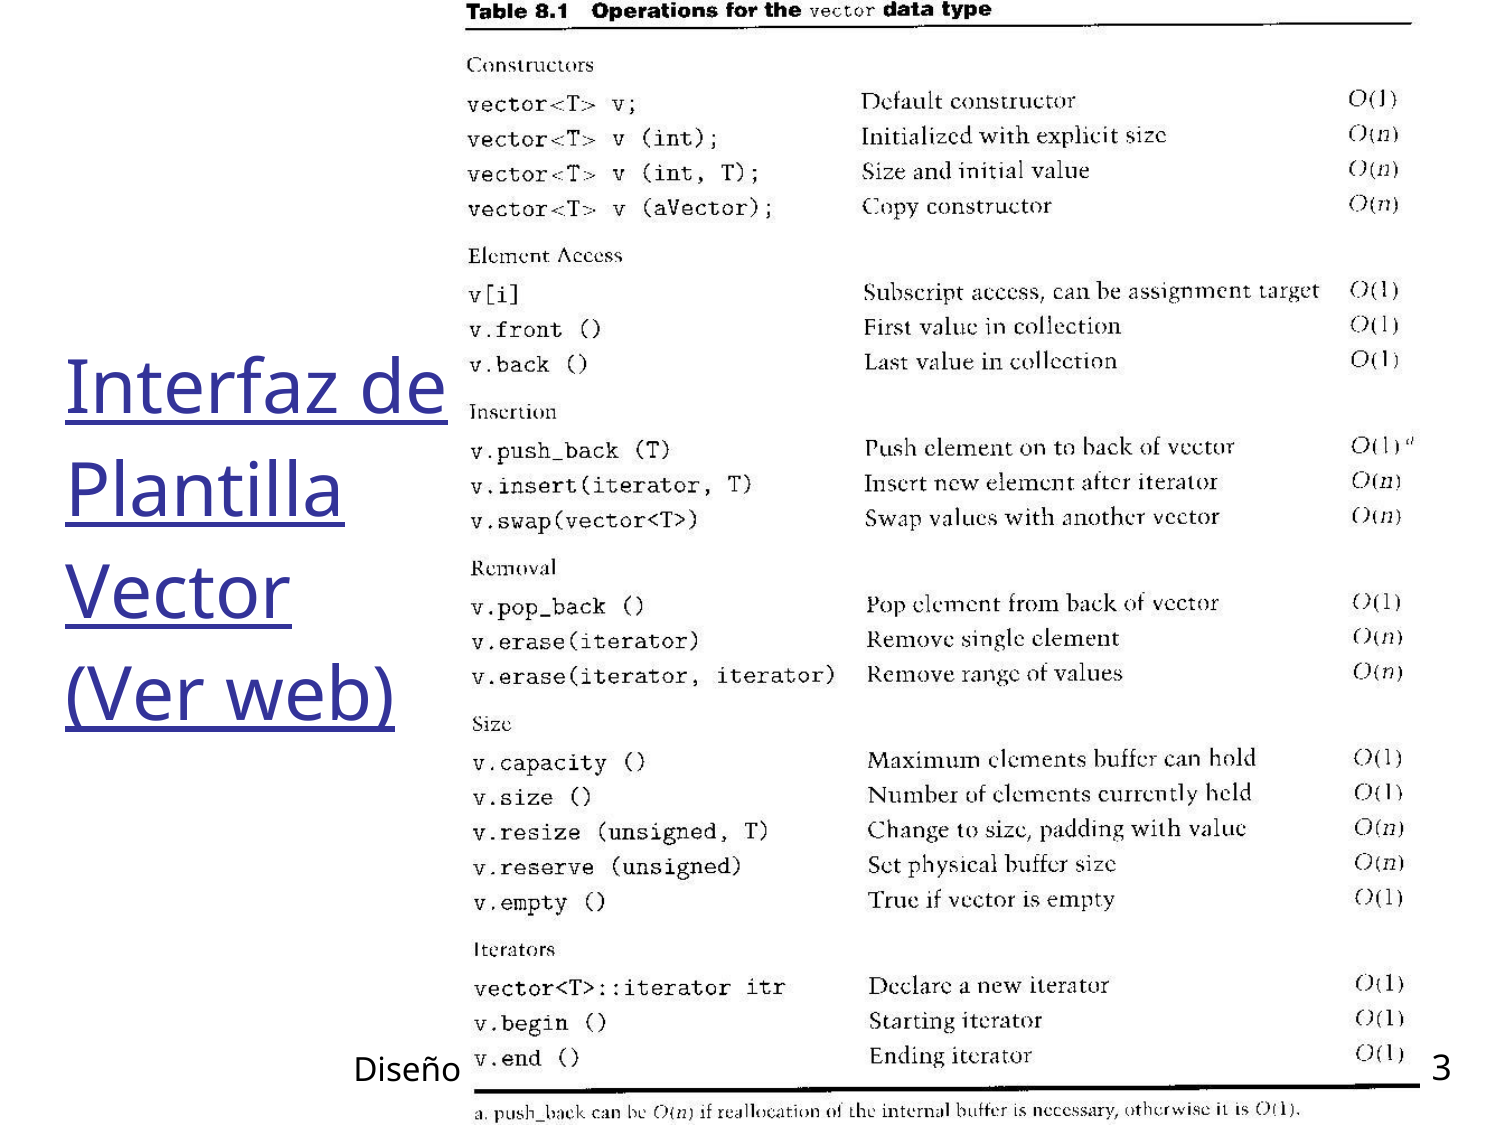

# Interfaz de Plantilla Vector (Ver web)
Diseño y Programación Orientados a Objetos
3